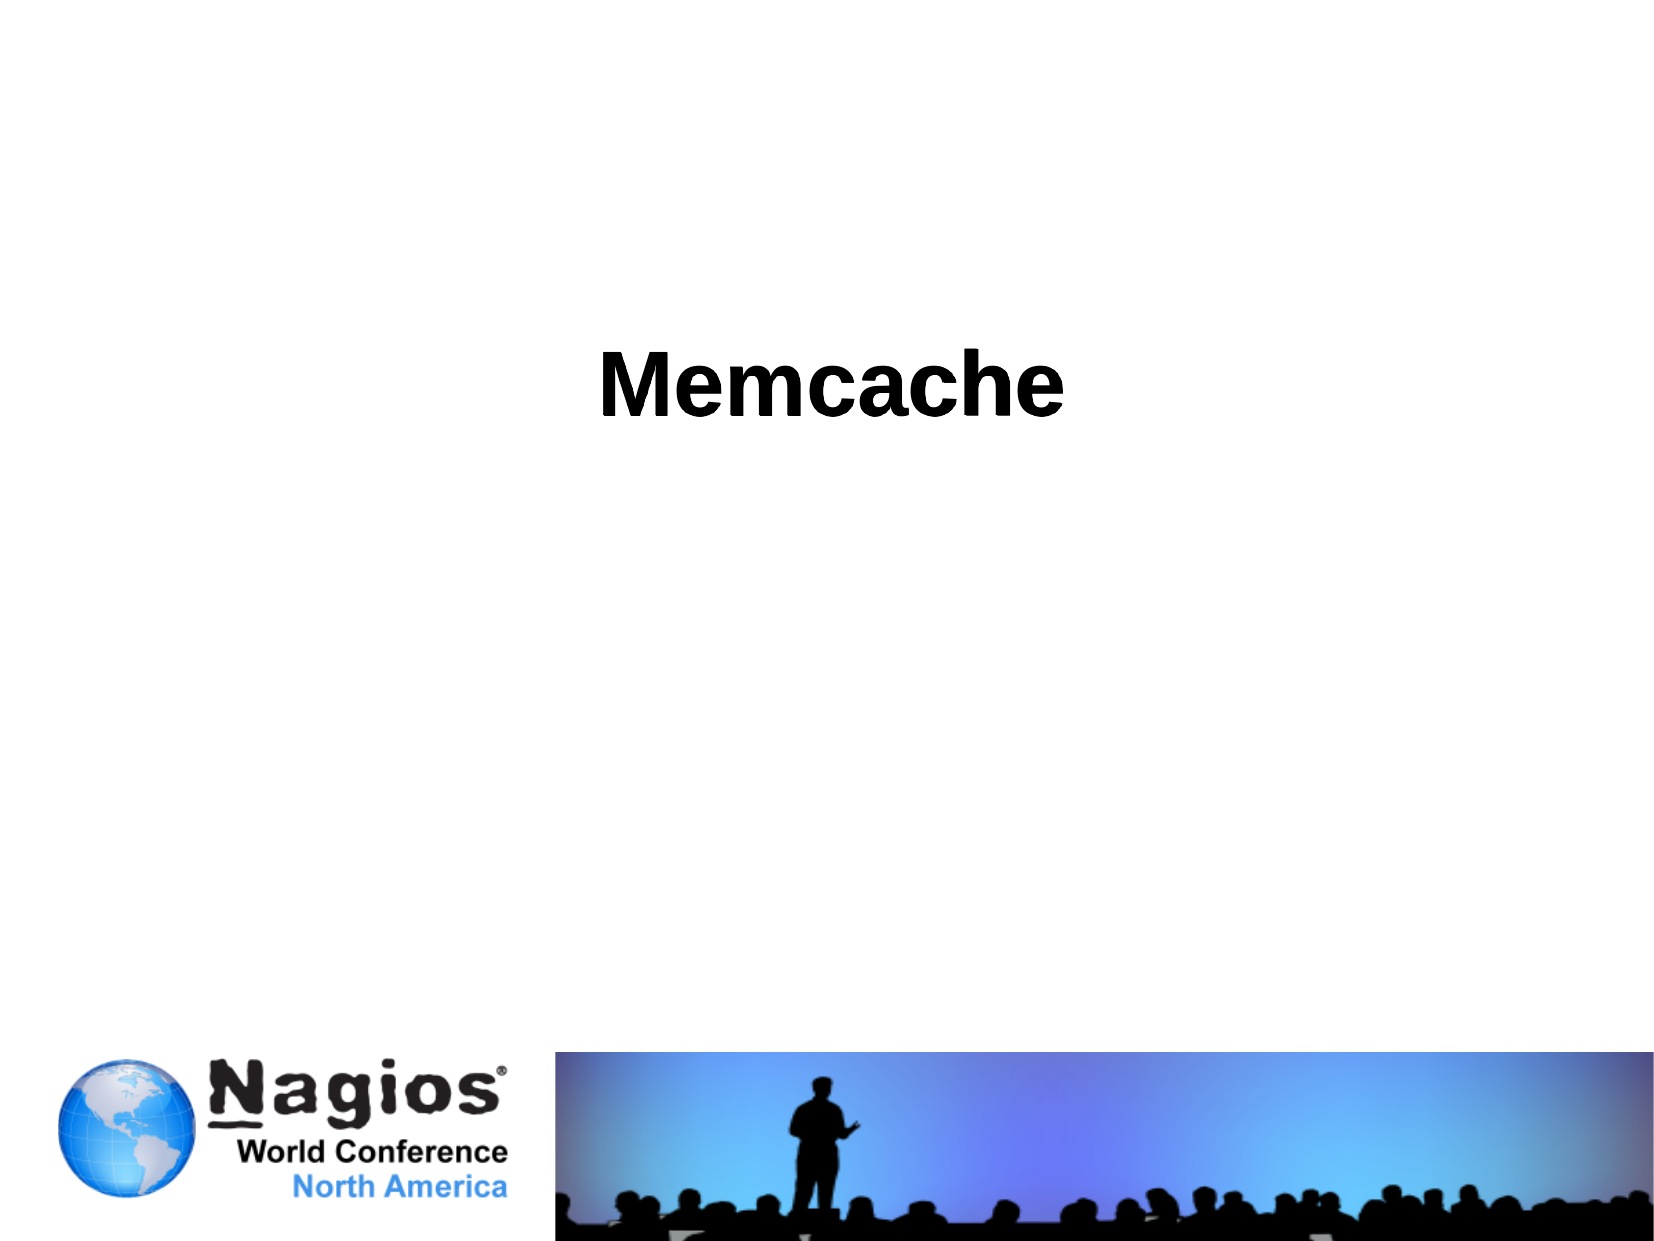

# Memcache
2011
Nagios World Conference
26